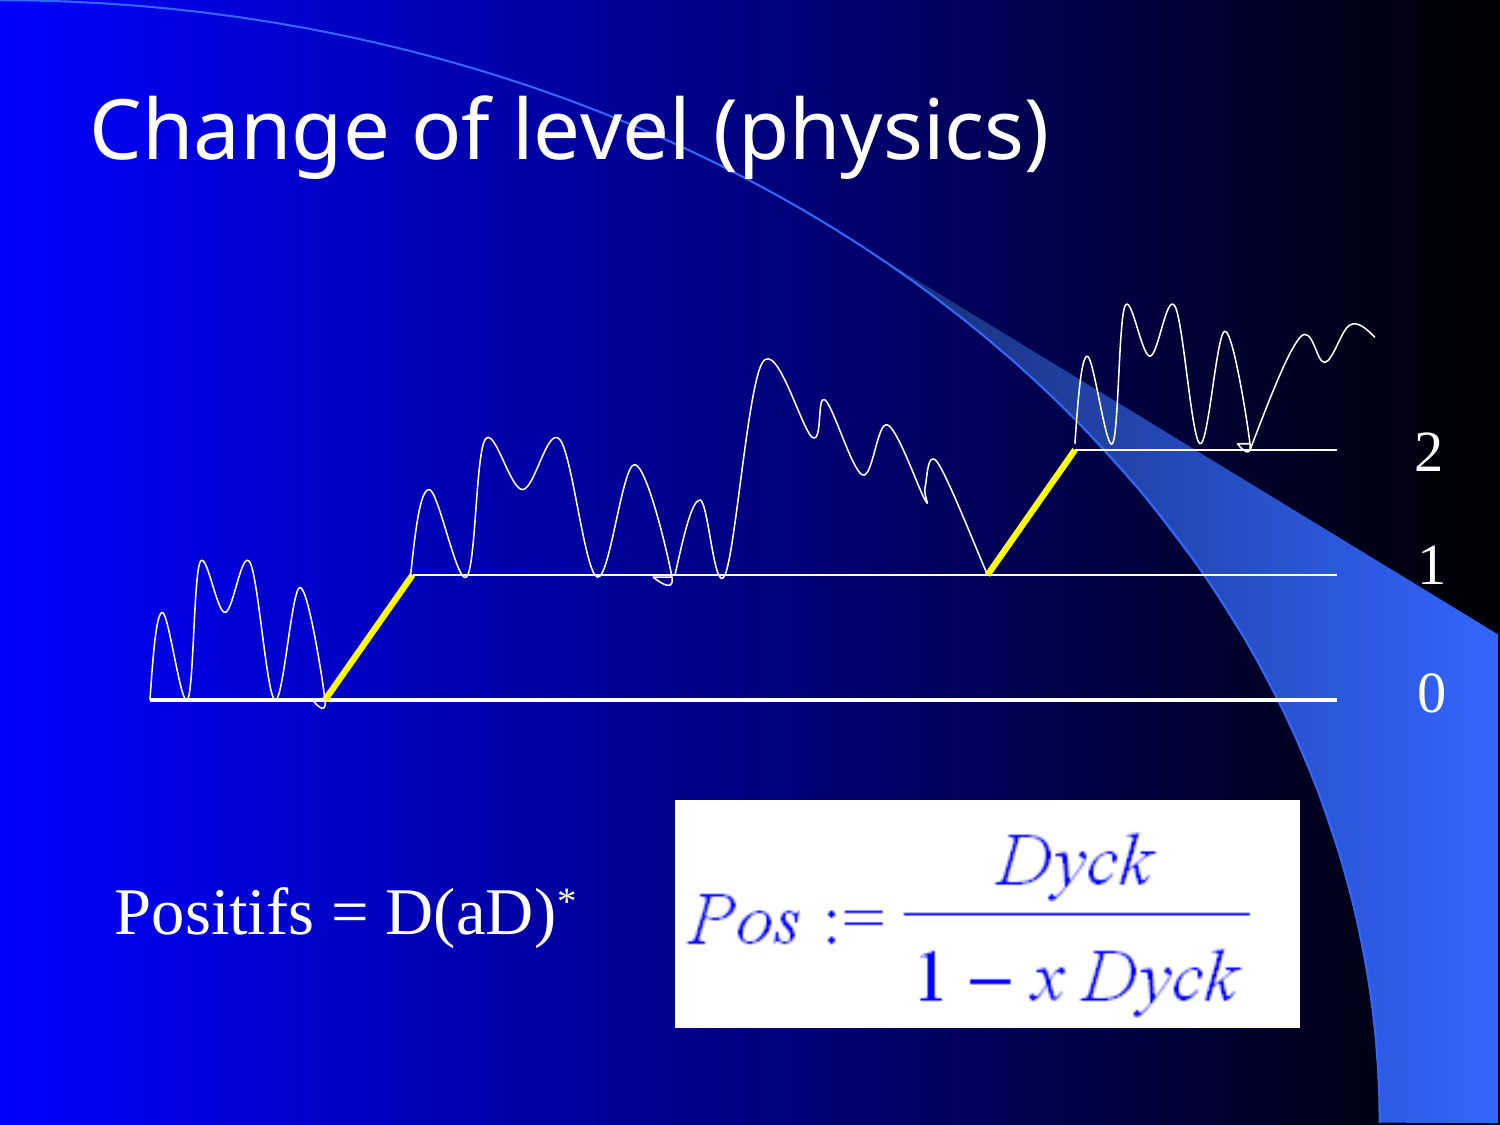

Change of level (physics)
2
1
0
Positifs = D(aD)*